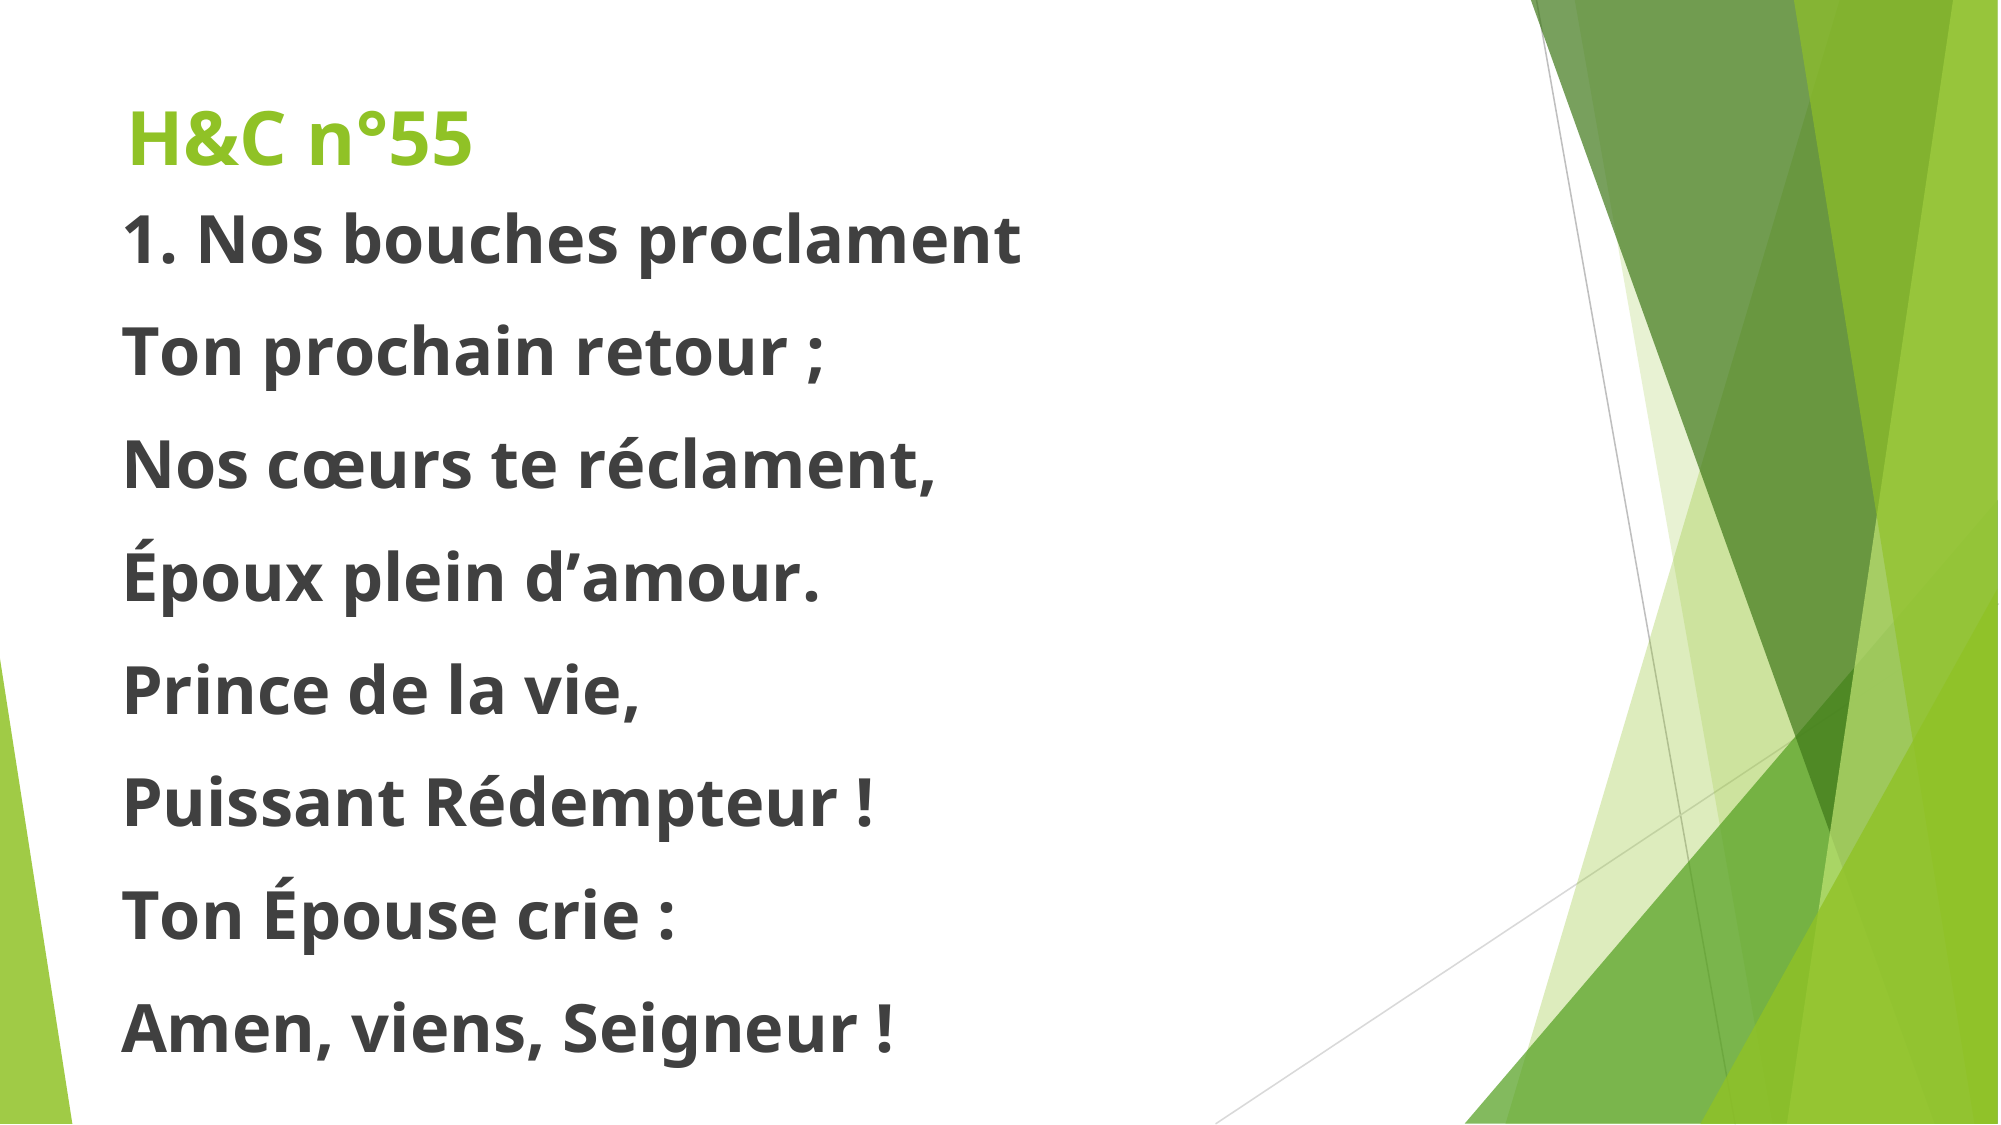

H&C n°55
1. Nos bouches proclament
Ton prochain retour ;
Nos cœurs te réclament,
Époux plein d’amour.
Prince de la vie,
Puissant Rédempteur !
Ton Épouse crie :
Amen, viens, Seigneur !